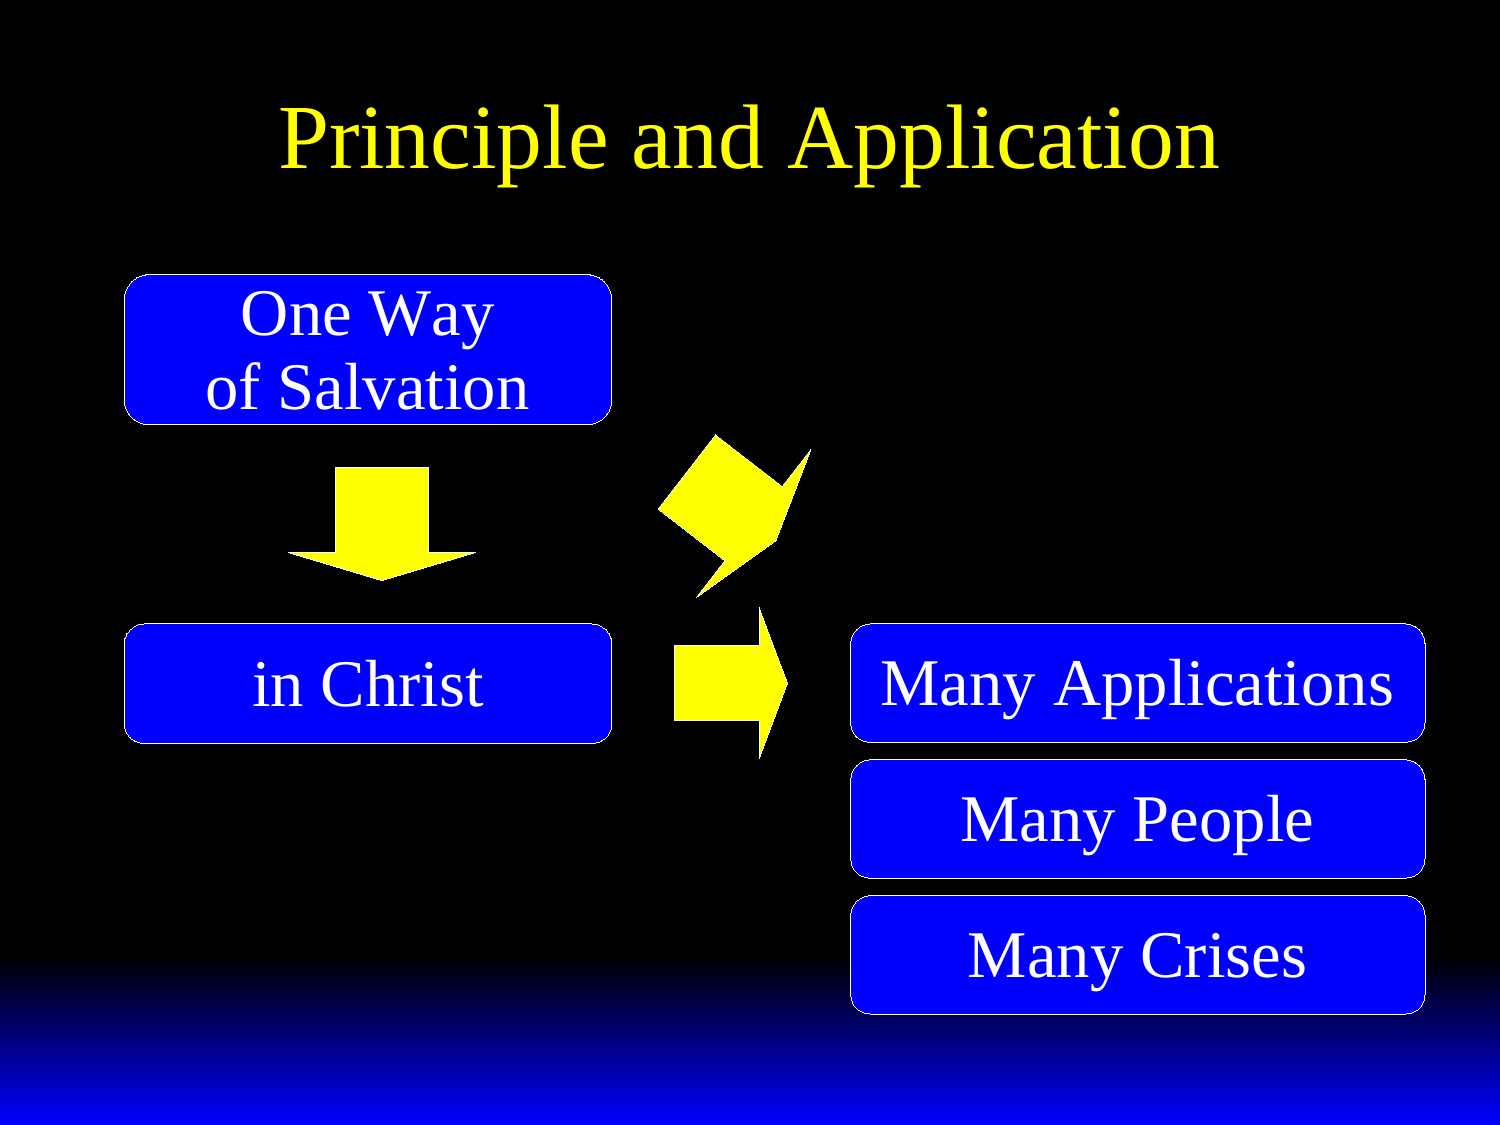

# Principle and Application
One Way
of Salvation
Many Applications
in Christ
Many People
Many Crises